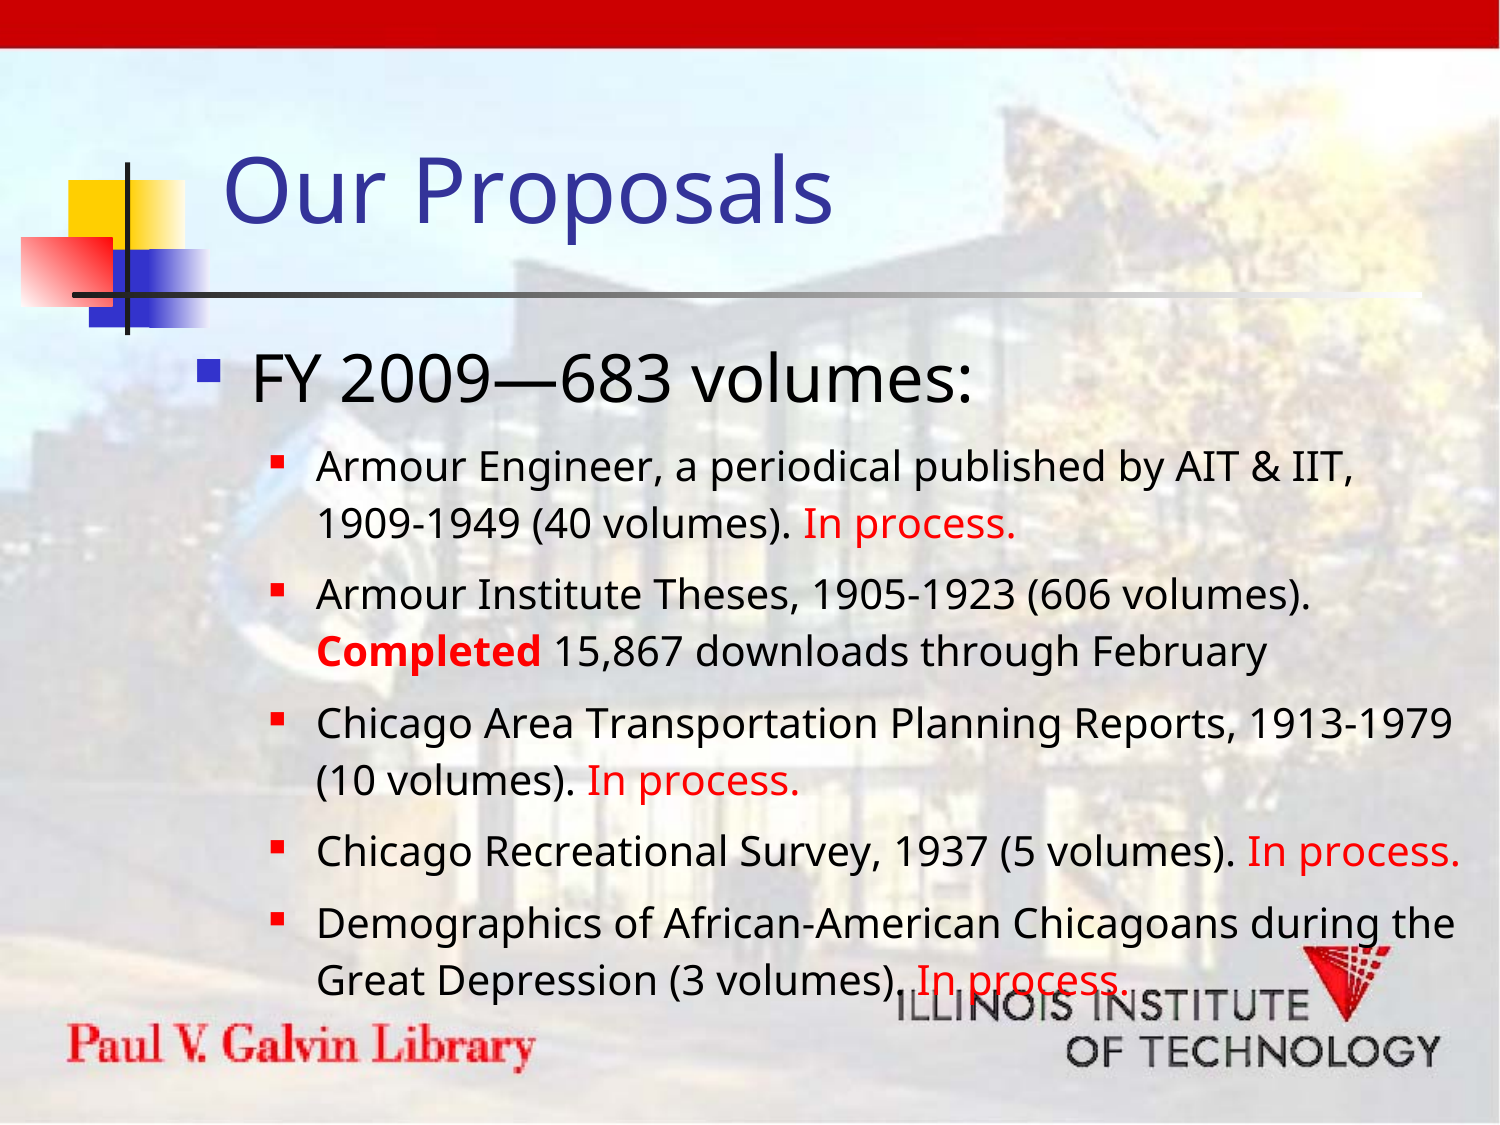

# Our Proposals
FY 2009—683 volumes:
Armour Engineer, a periodical published by AIT & IIT, 1909-1949 (40 volumes). In process.
Armour Institute Theses, 1905-1923 (606 volumes). Completed 15,867 downloads through February
Chicago Area Transportation Planning Reports, 1913-1979 (10 volumes). In process.
Chicago Recreational Survey, 1937 (5 volumes). In process.
Demographics of African-American Chicagoans during the Great Depression (3 volumes). In process.